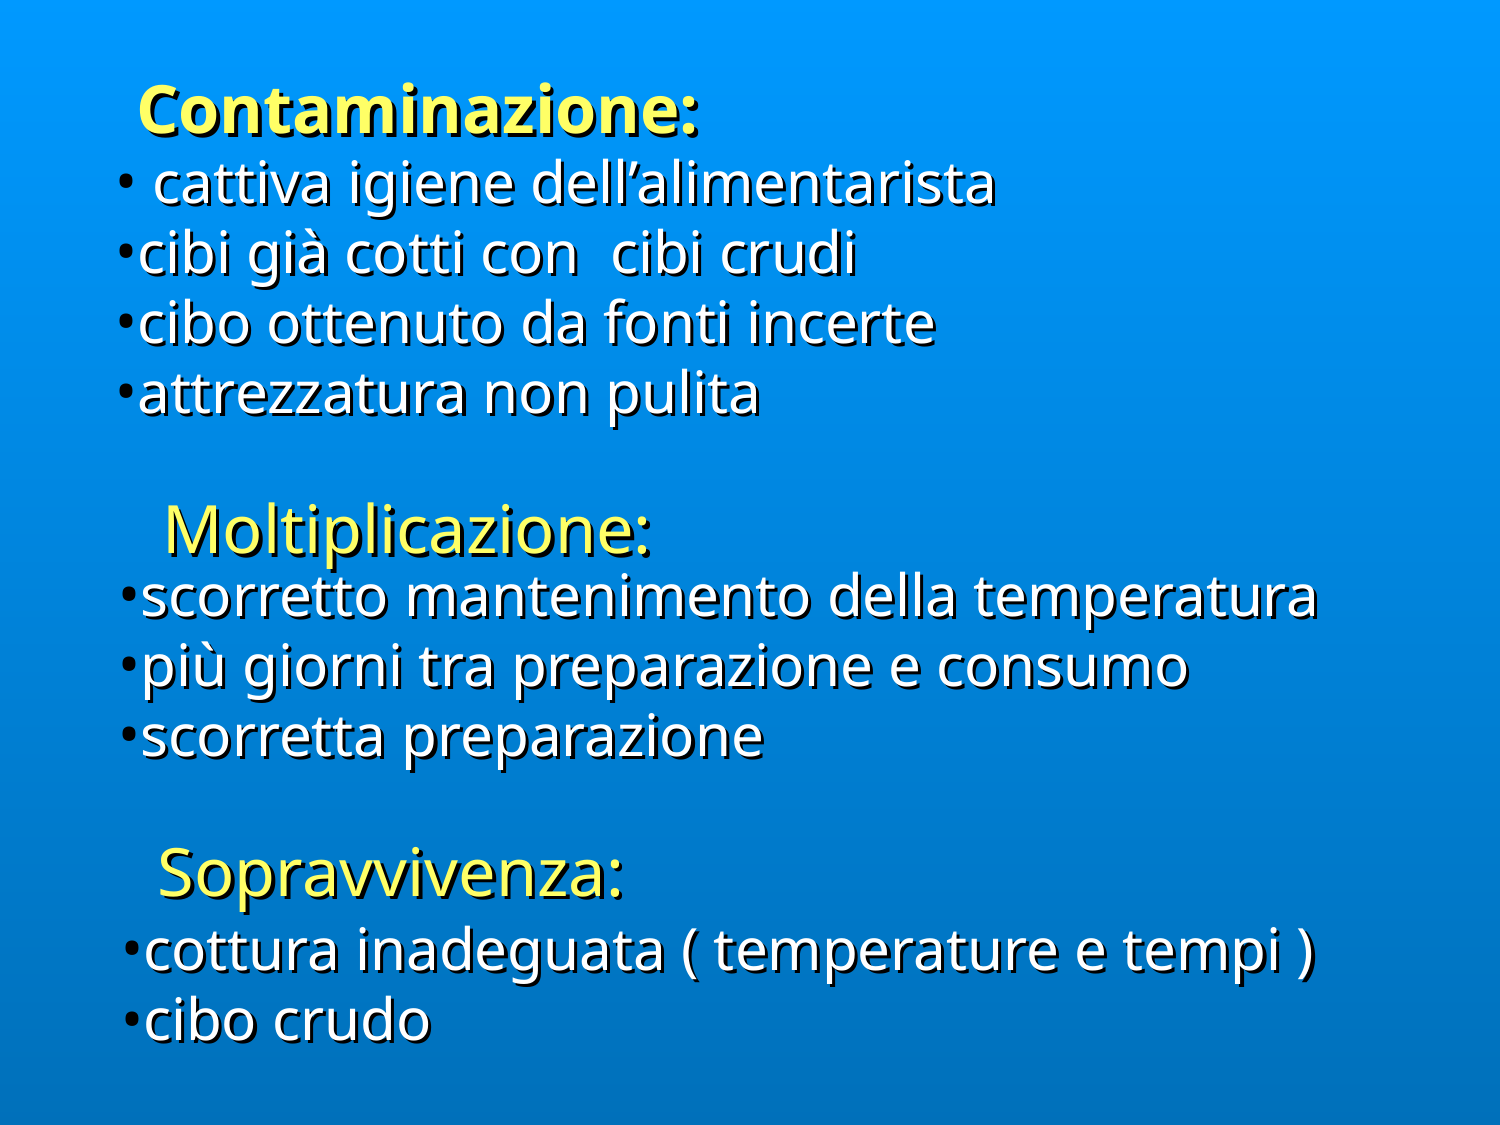

Contaminazione:
 cattiva igiene dell’alimentarista
cibi già cotti con cibi crudi
cibo ottenuto da fonti incerte
attrezzatura non pulita
Moltiplicazione:
scorretto mantenimento della temperatura
più giorni tra preparazione e consumo
scorretta preparazione
Sopravvivenza:
cottura inadeguata ( temperature e tempi )
cibo crudo